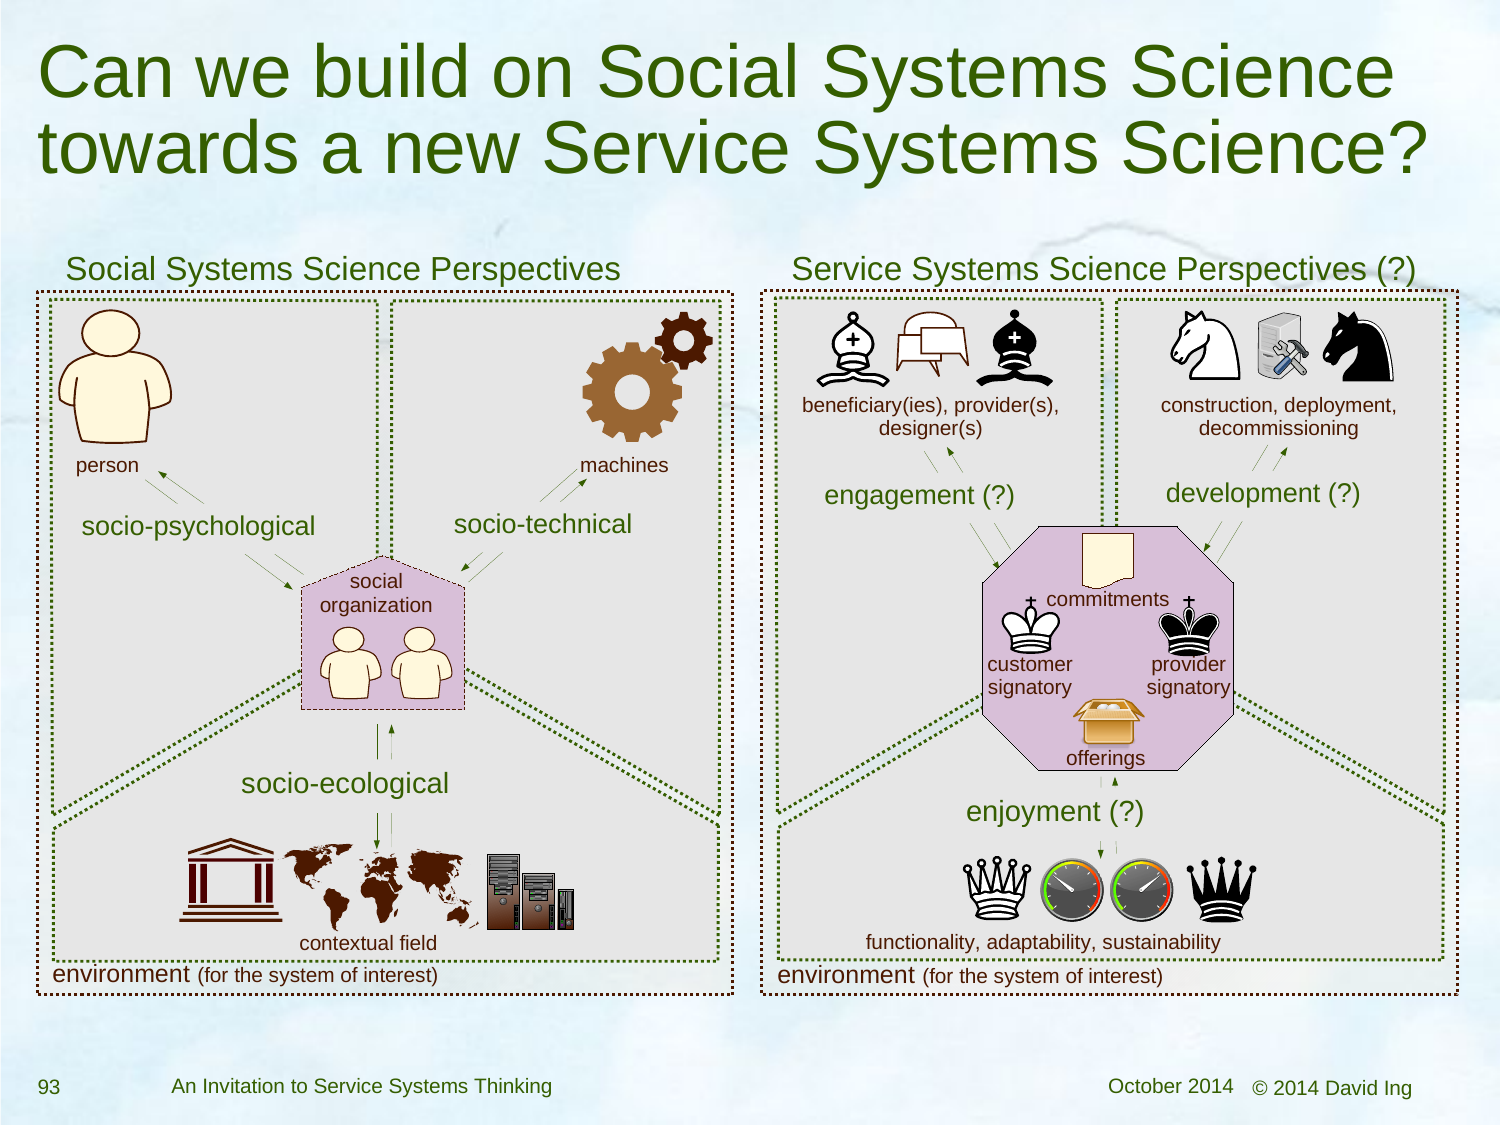

# Can we build on Social Systems Science towards a new Service Systems Science?
Social Systems Science Perspectives
Service Systems Science Perspectives (?)
beneficiary(ies), provider(s), designer(s)
construction, deployment, decommissioning
person
machines
development (?)
engagement (?)
socio-technical
socio-psychological
social organization
commitments
customer signatory
provider signatory
offerings
socio-ecological
enjoyment (?)
functionality, adaptability, sustainability
contextual field
environment (for the system of interest)
environment (for the system of interest)
An Invitation to Service Systems Thinking
October 2014
93